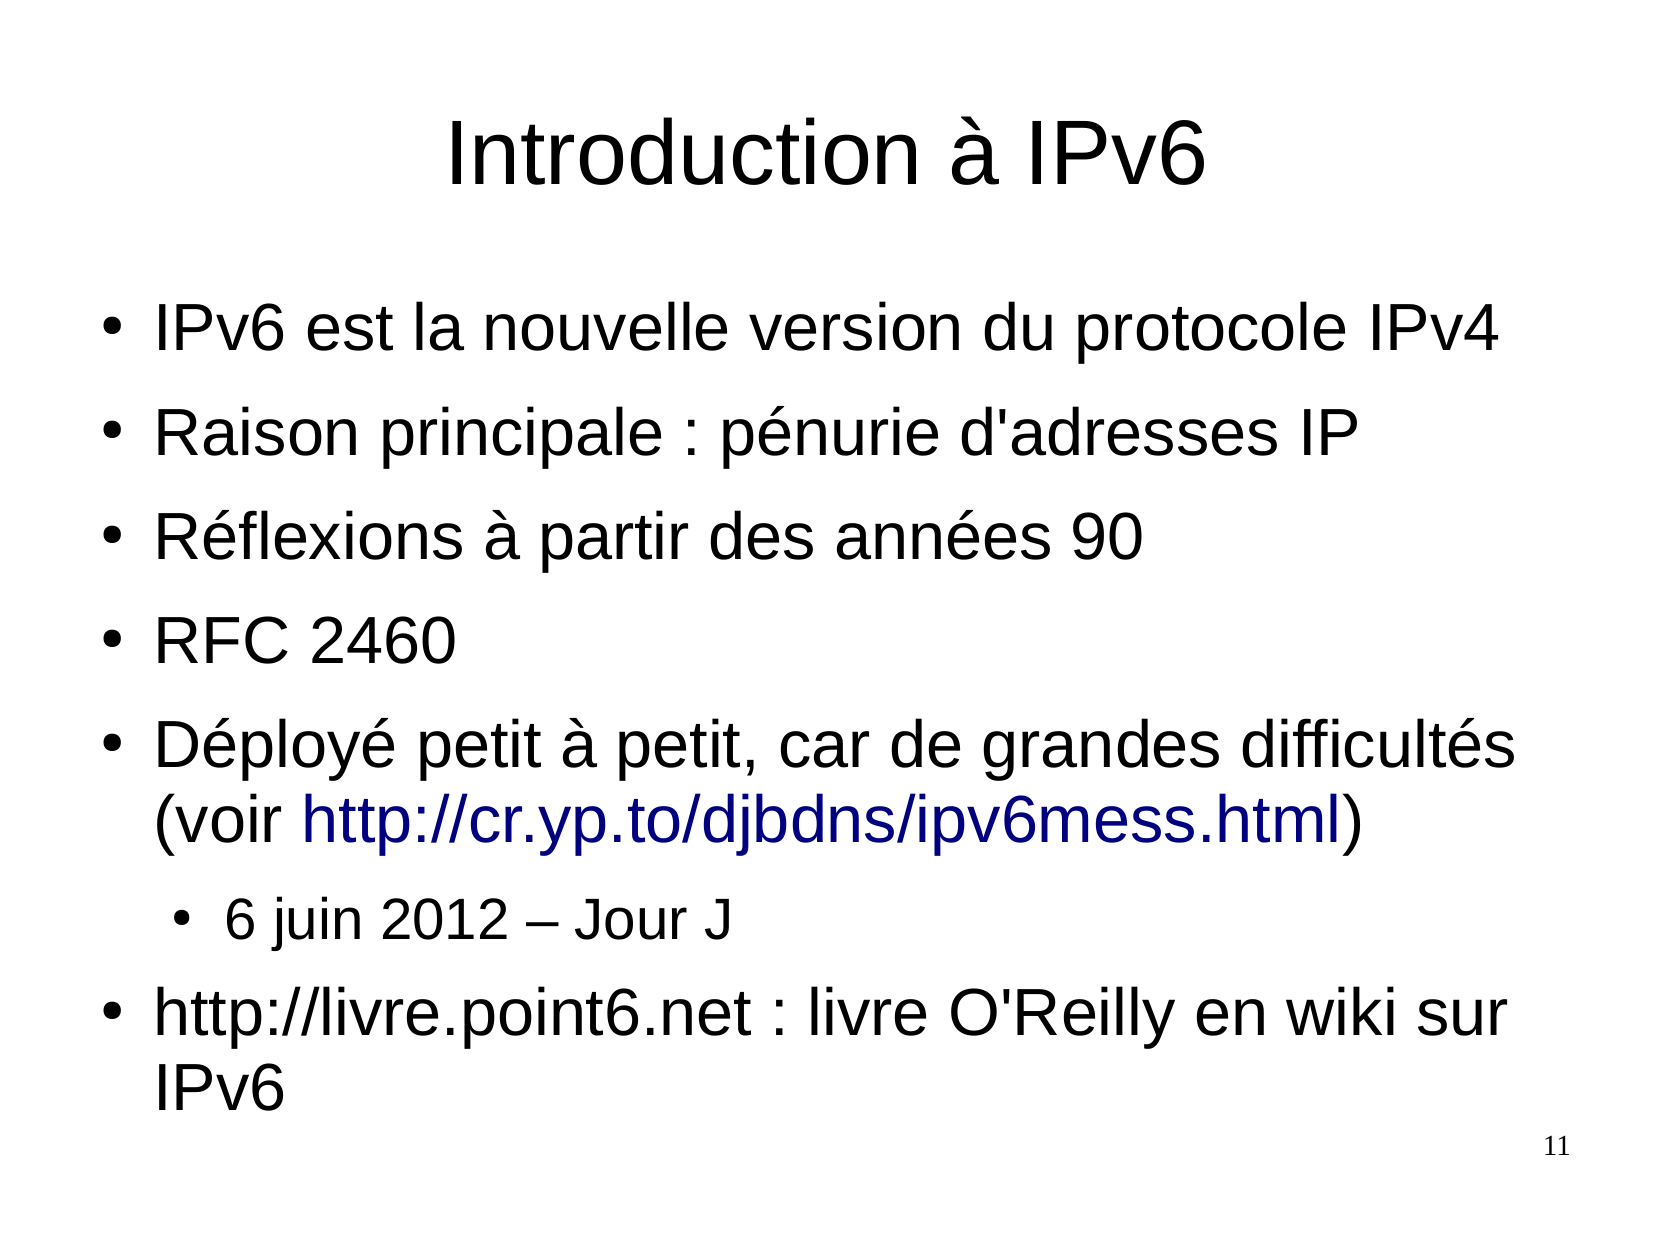

# Introduction à IPv6
IPv6 est la nouvelle version du protocole IPv4
Raison principale : pénurie d'adresses IP
Réflexions à partir des années 90
RFC 2460
Déployé petit à petit, car de grandes difficultés (voir http://cr.yp.to/djbdns/ipv6mess.html)
6 juin 2012 – Jour J
http://livre.point6.net : livre O'Reilly en wiki sur IPv6
11